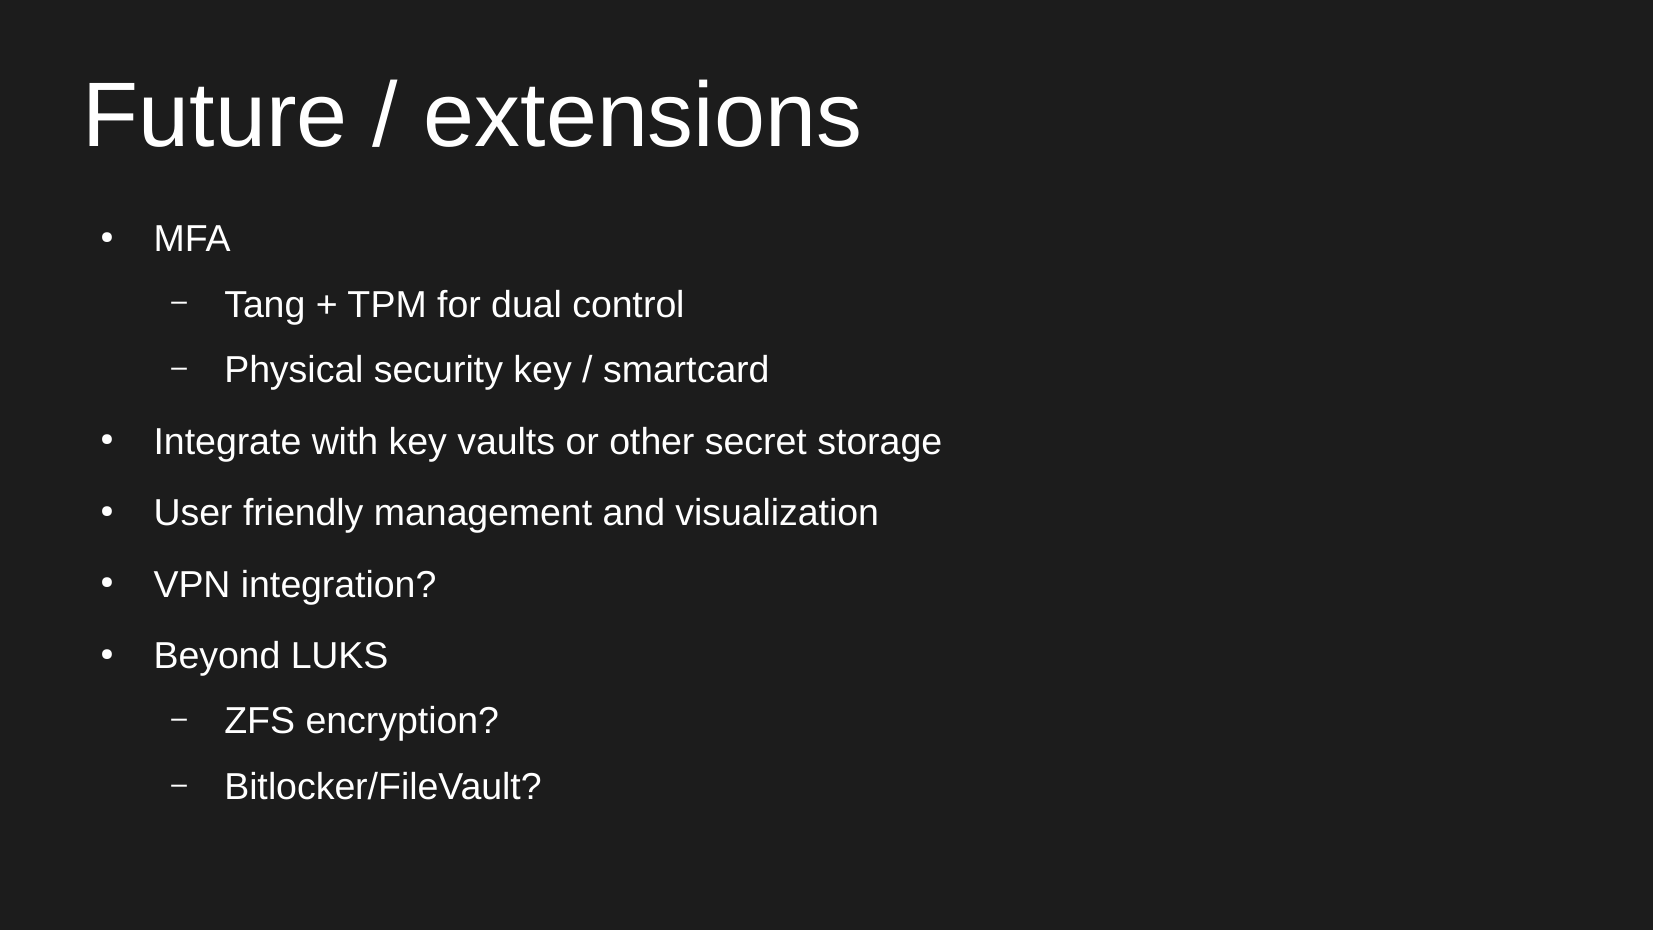

# Future / extensions
MFA
Tang + TPM for dual control
Physical security key / smartcard
Integrate with key vaults or other secret storage
User friendly management and visualization
VPN integration?
Beyond LUKS
ZFS encryption?
Bitlocker/FileVault?